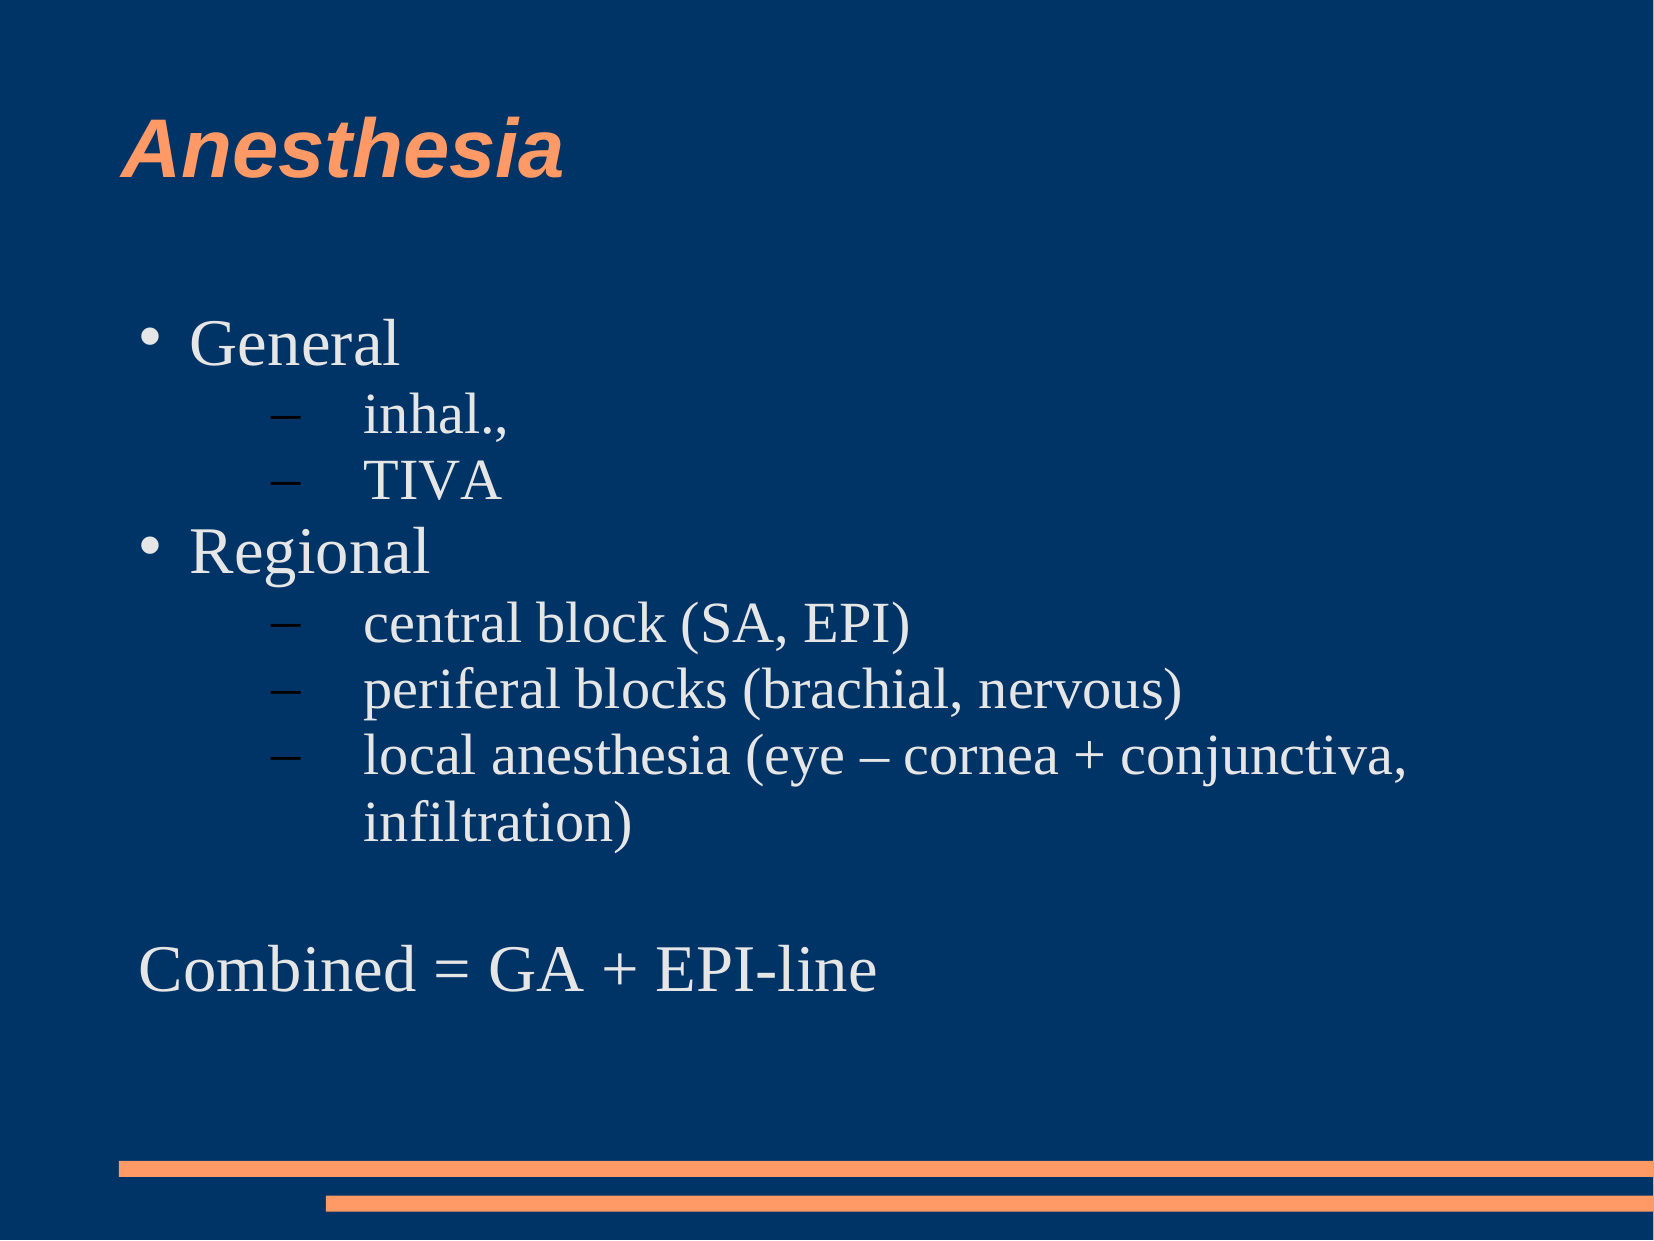

# Anesthesia
General
inhal.,
TIVA
Regional
central block (SA, EPI)
periferal blocks (brachial, nervous)
local anesthesia (eye – cornea + conjunctiva, infiltration)
Combined = GA + EPI-line